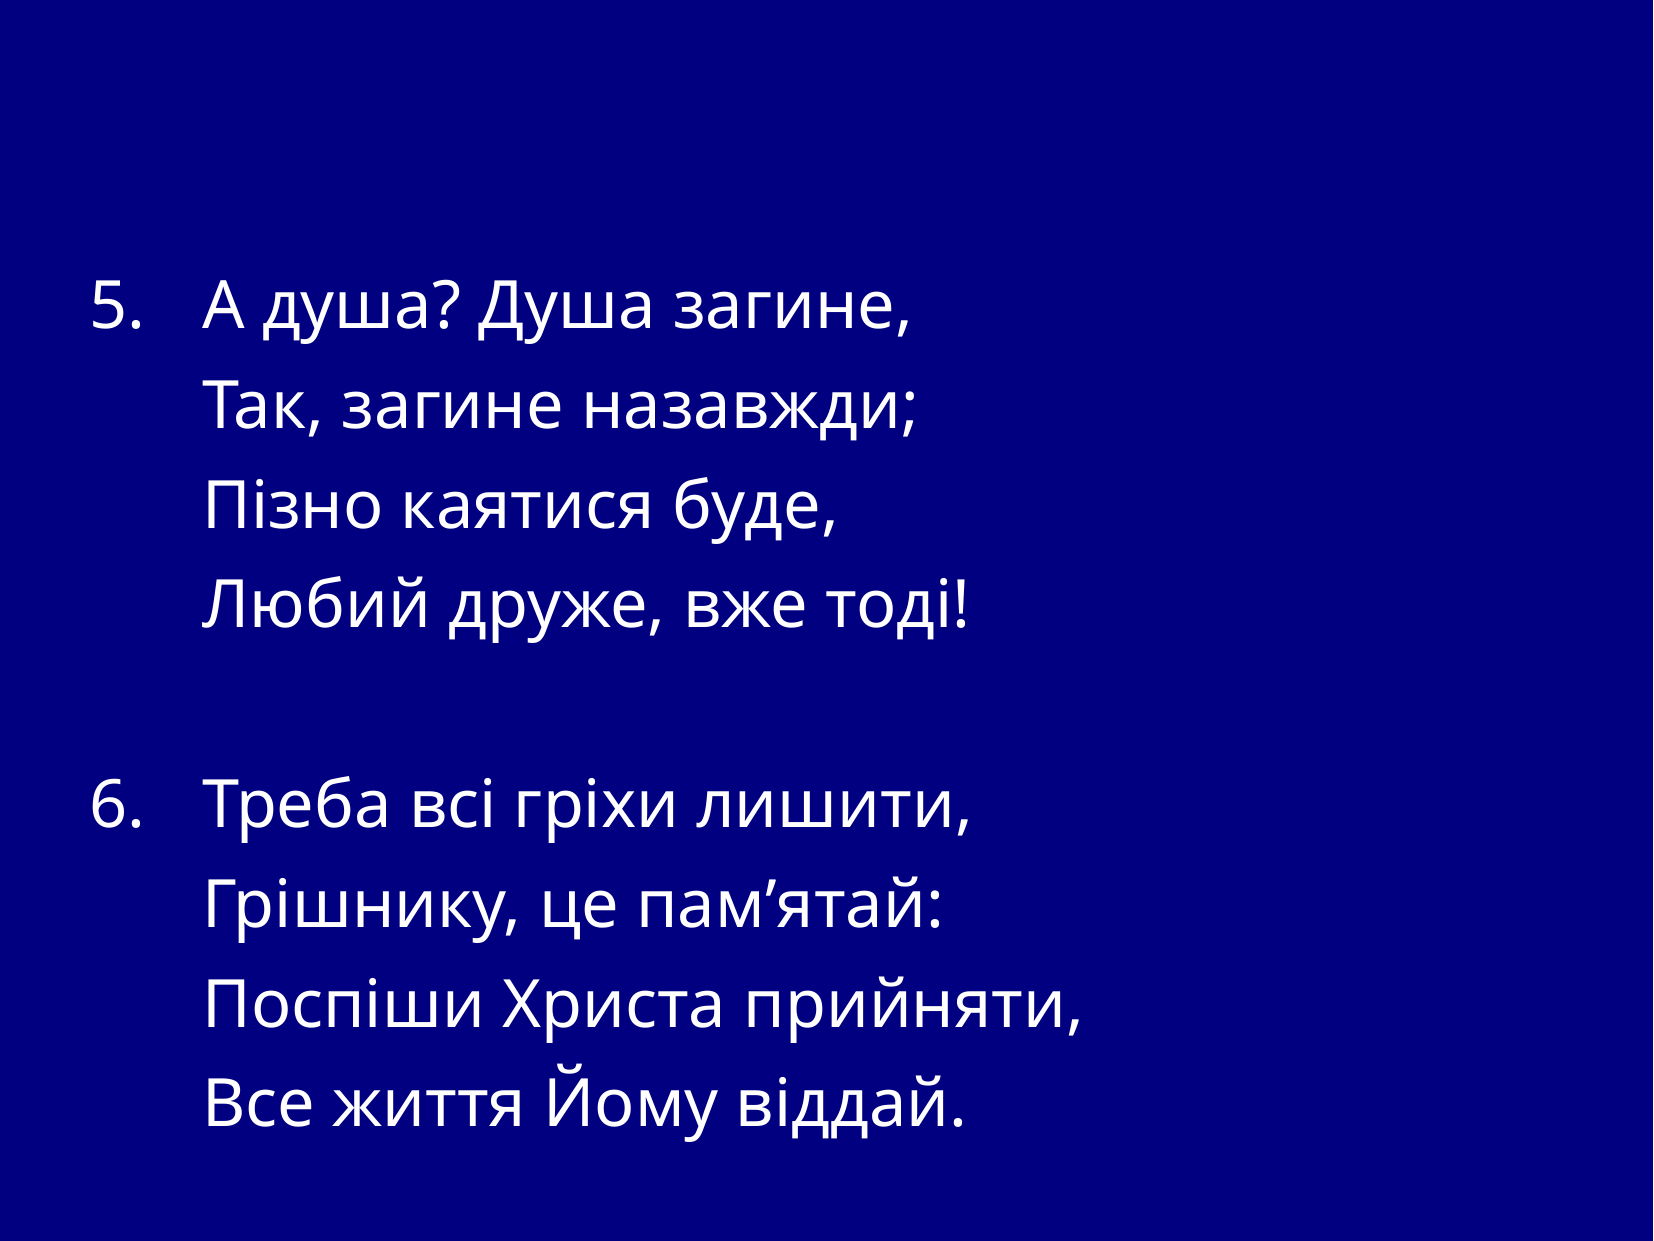

5.	А душа? Душа загине,
	Так, загине назавжди;
	Пізно каятися буде,
	Любий друже, вже тоді!
6.	Треба всі гріхи лишити,
	Грішнику, це пам’ятай:
	Поспіши Христа прийняти,
	Все життя Йому віддай.